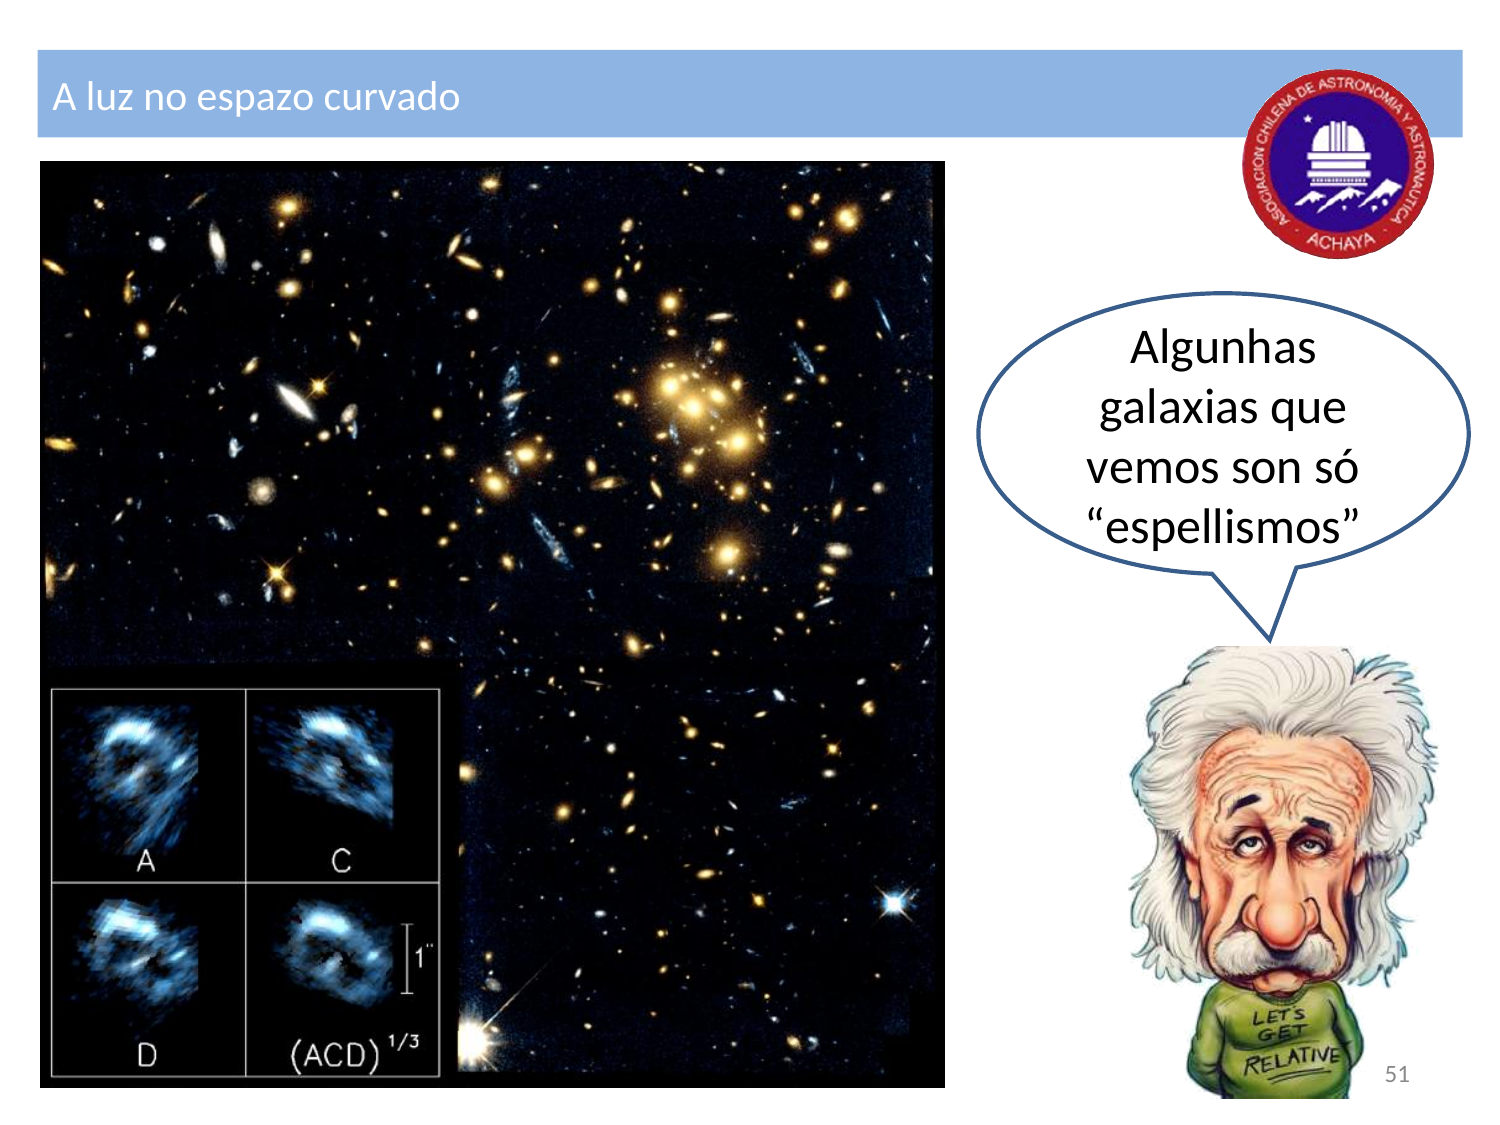

A luz no espazo curvado
Algunhas galaxias que vemos son só “espellismos”